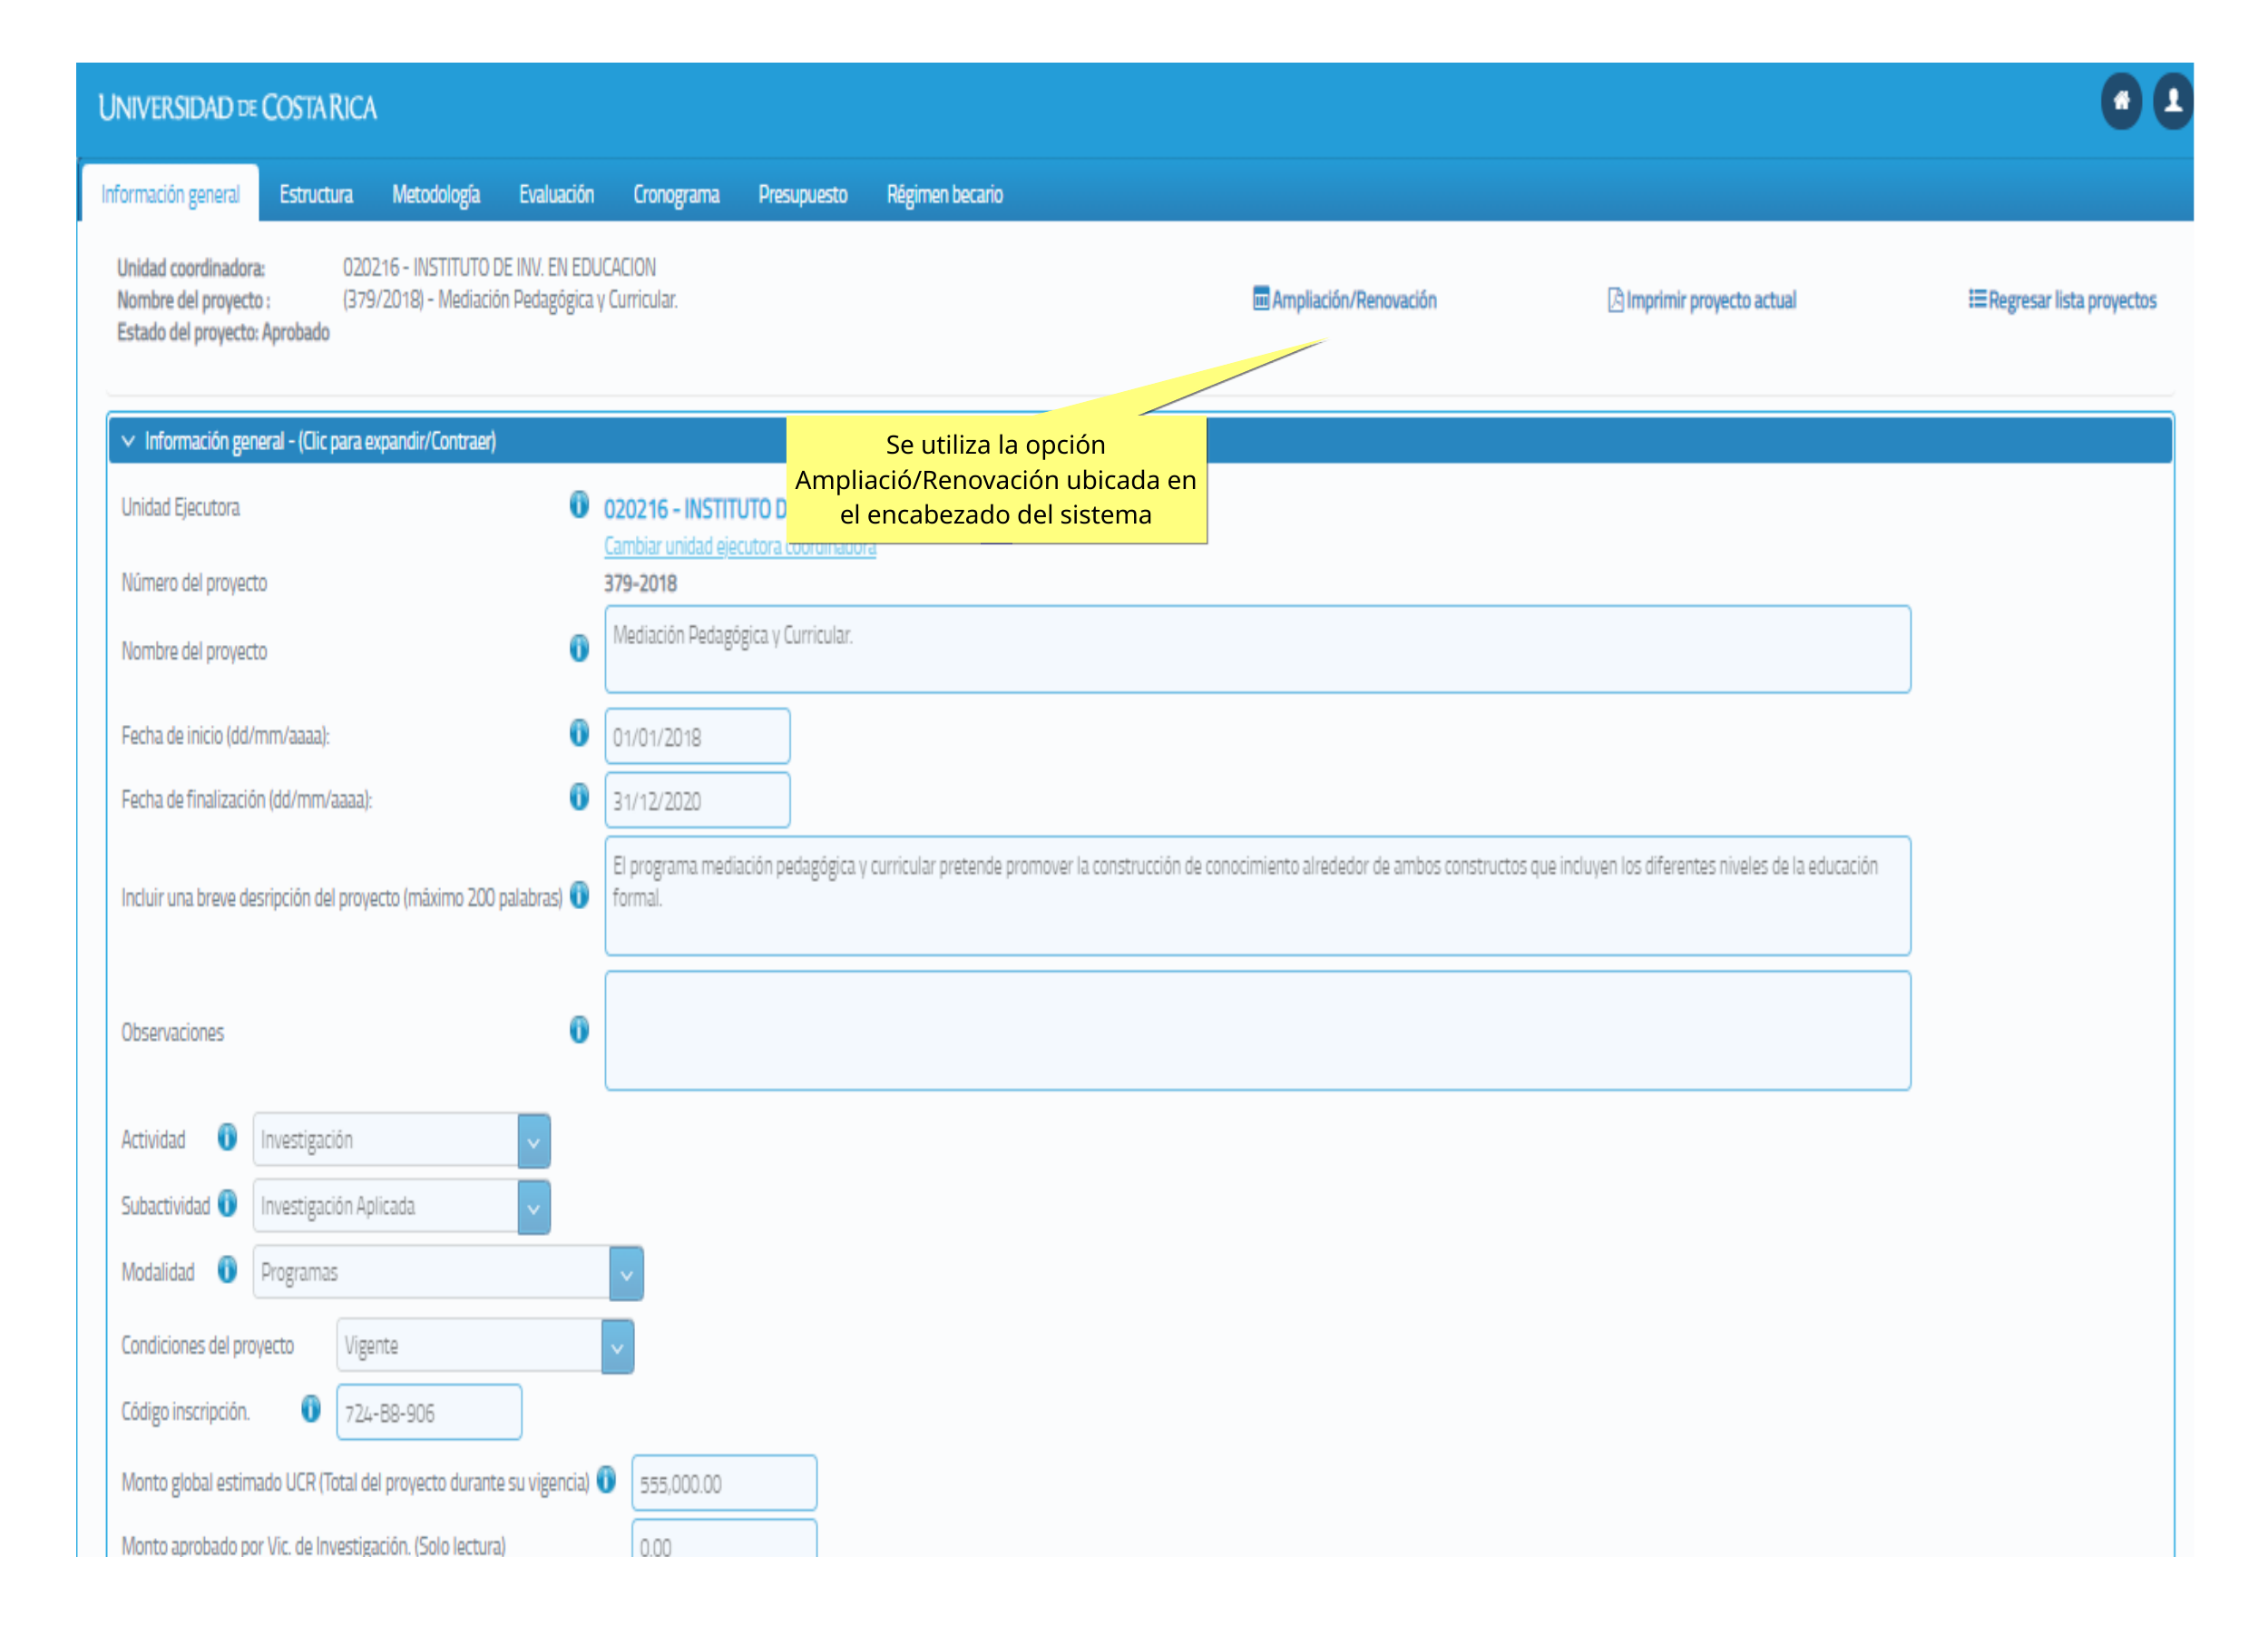

Se utiliza la opción Ampliació/Renovación ubicada en el encabezado del sistema